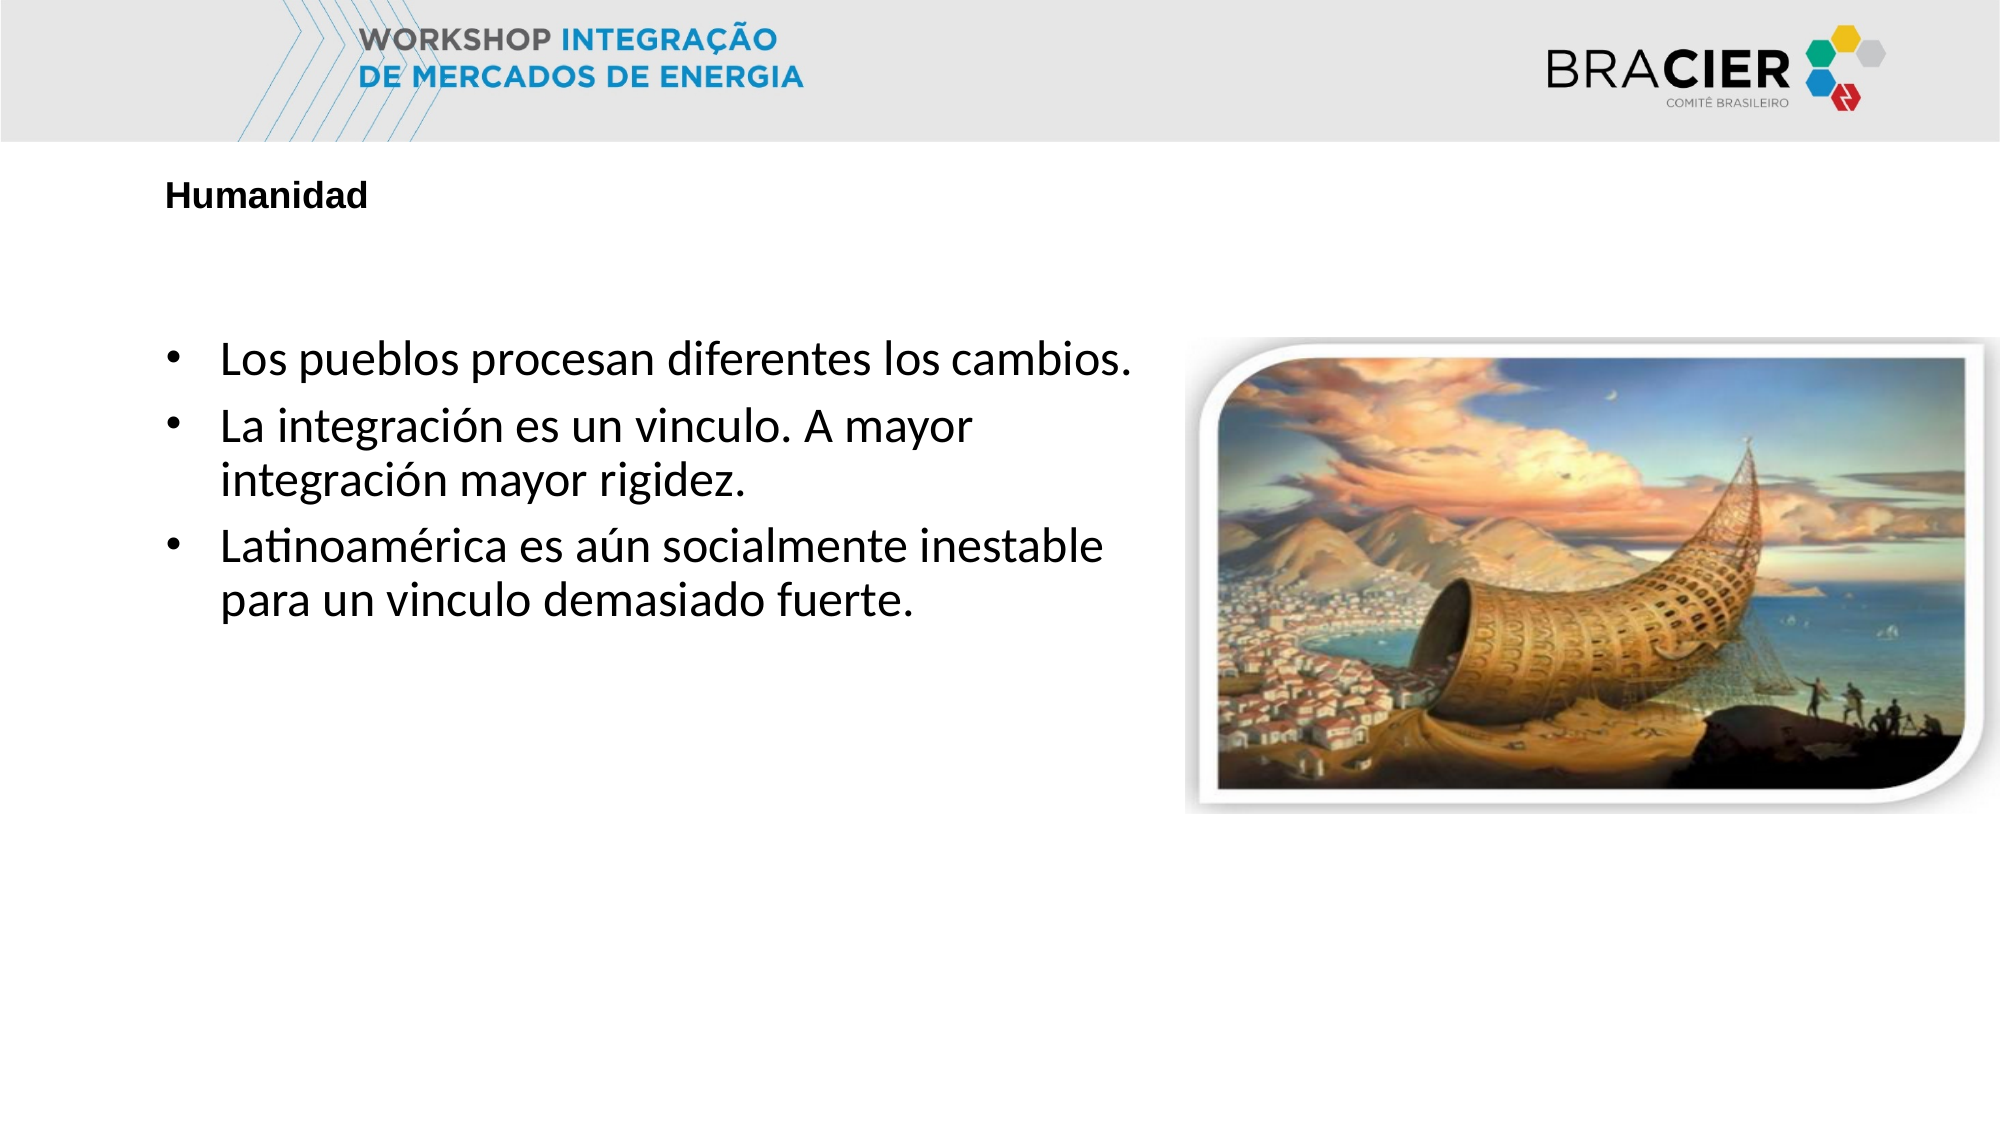

# Humanidad
Los pueblos procesan diferentes los cambios.
La integración es un vinculo. A mayor integración mayor rigidez.
Latinoamérica es aún socialmente inestable para un vinculo demasiado fuerte.